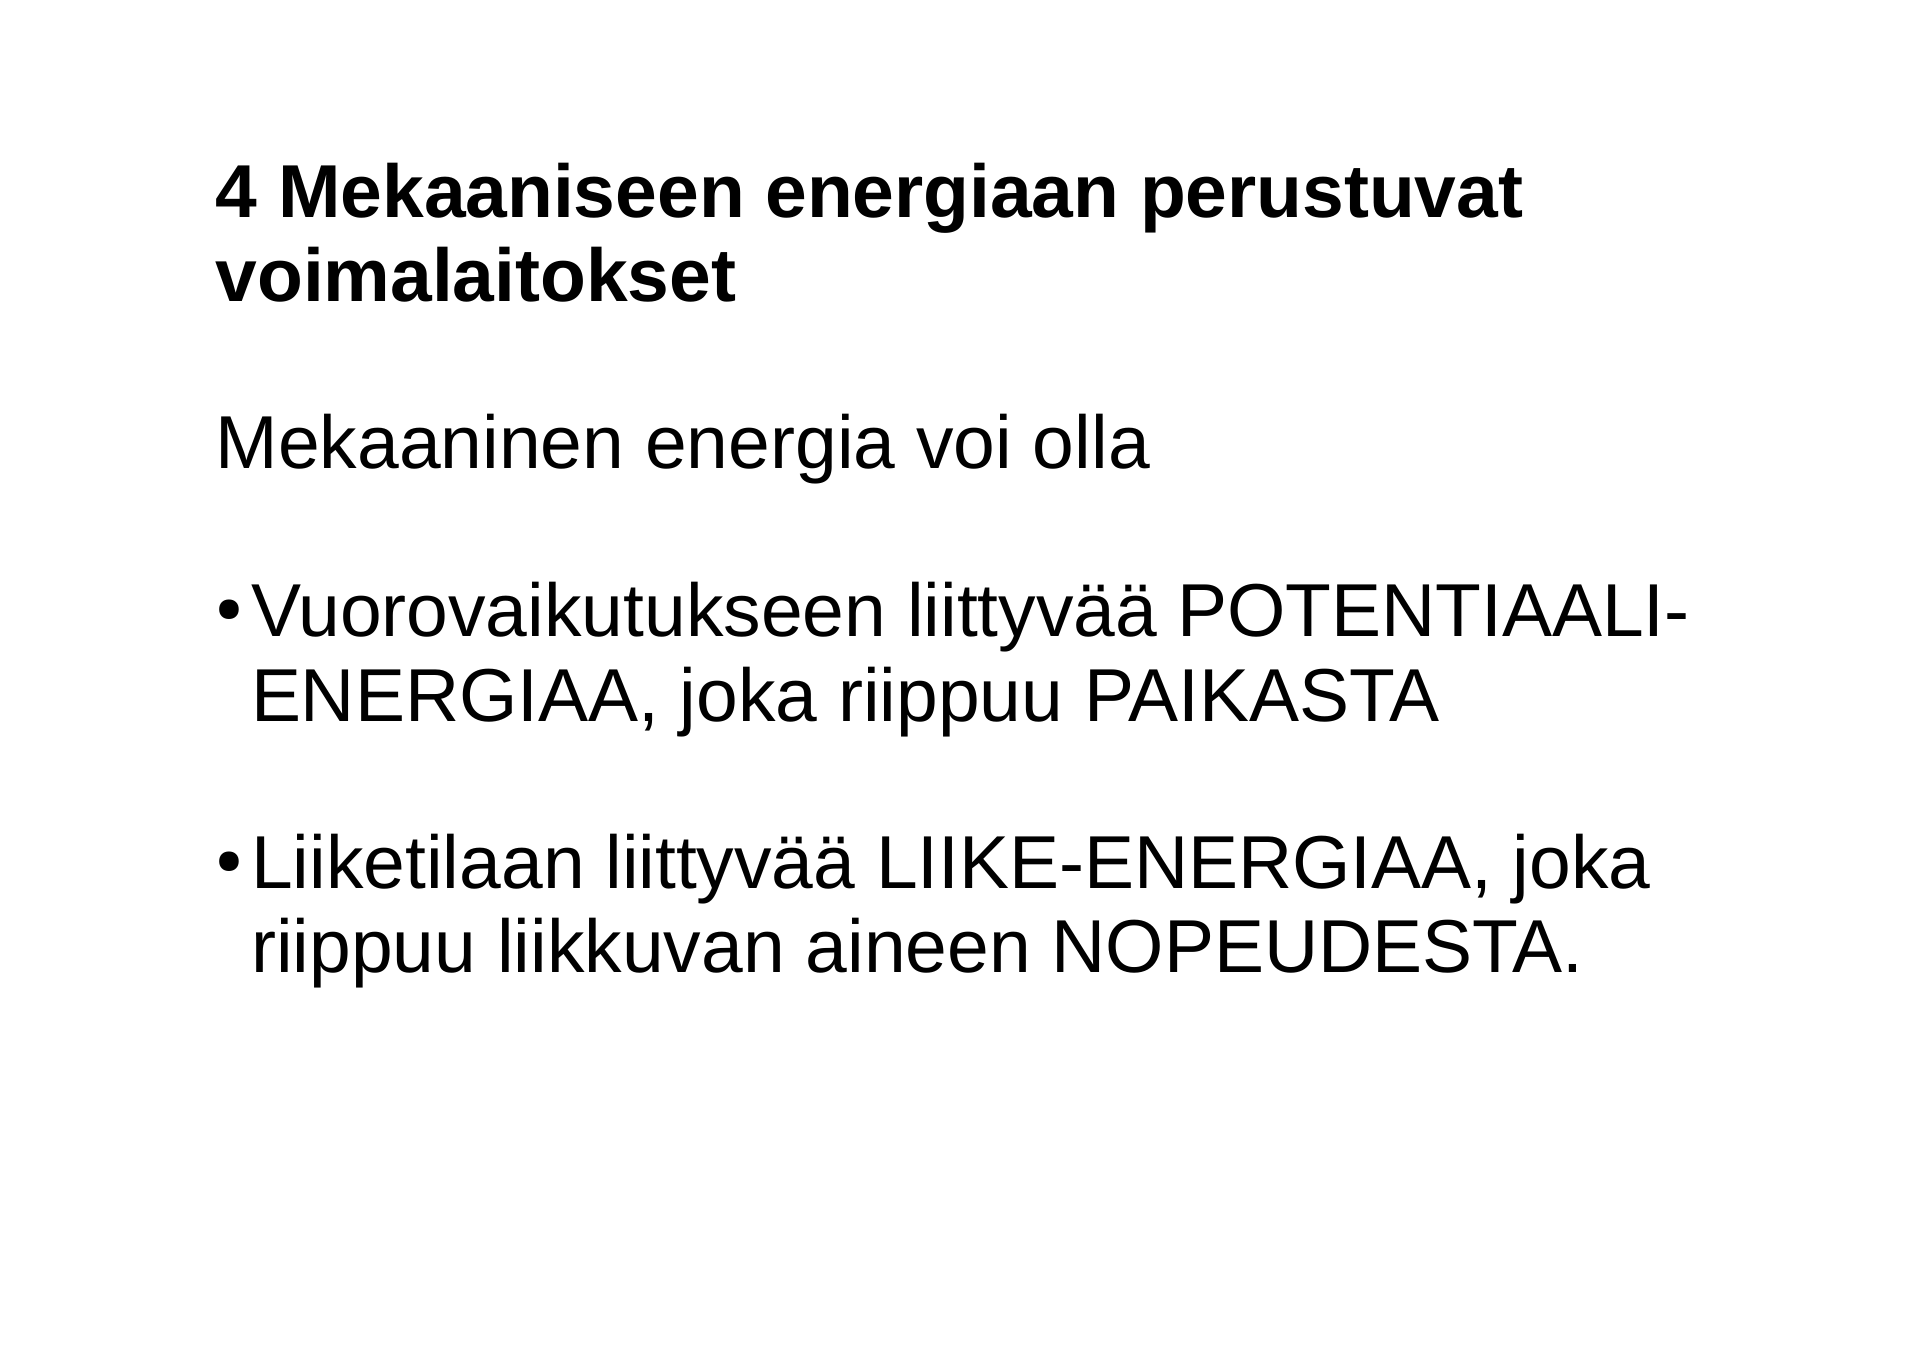

4 Mekaaniseen energiaan perustuvat
voimalaitokset
Mekaaninen energia voi olla
Vuorovaikutukseen liittyvää POTENTIAALI-
ENERGIAA, joka riippuu PAIKASTA
Liiketilaan liittyvää LIIKE-ENERGIAA, joka
riippuu liikkuvan aineen NOPEUDESTA.